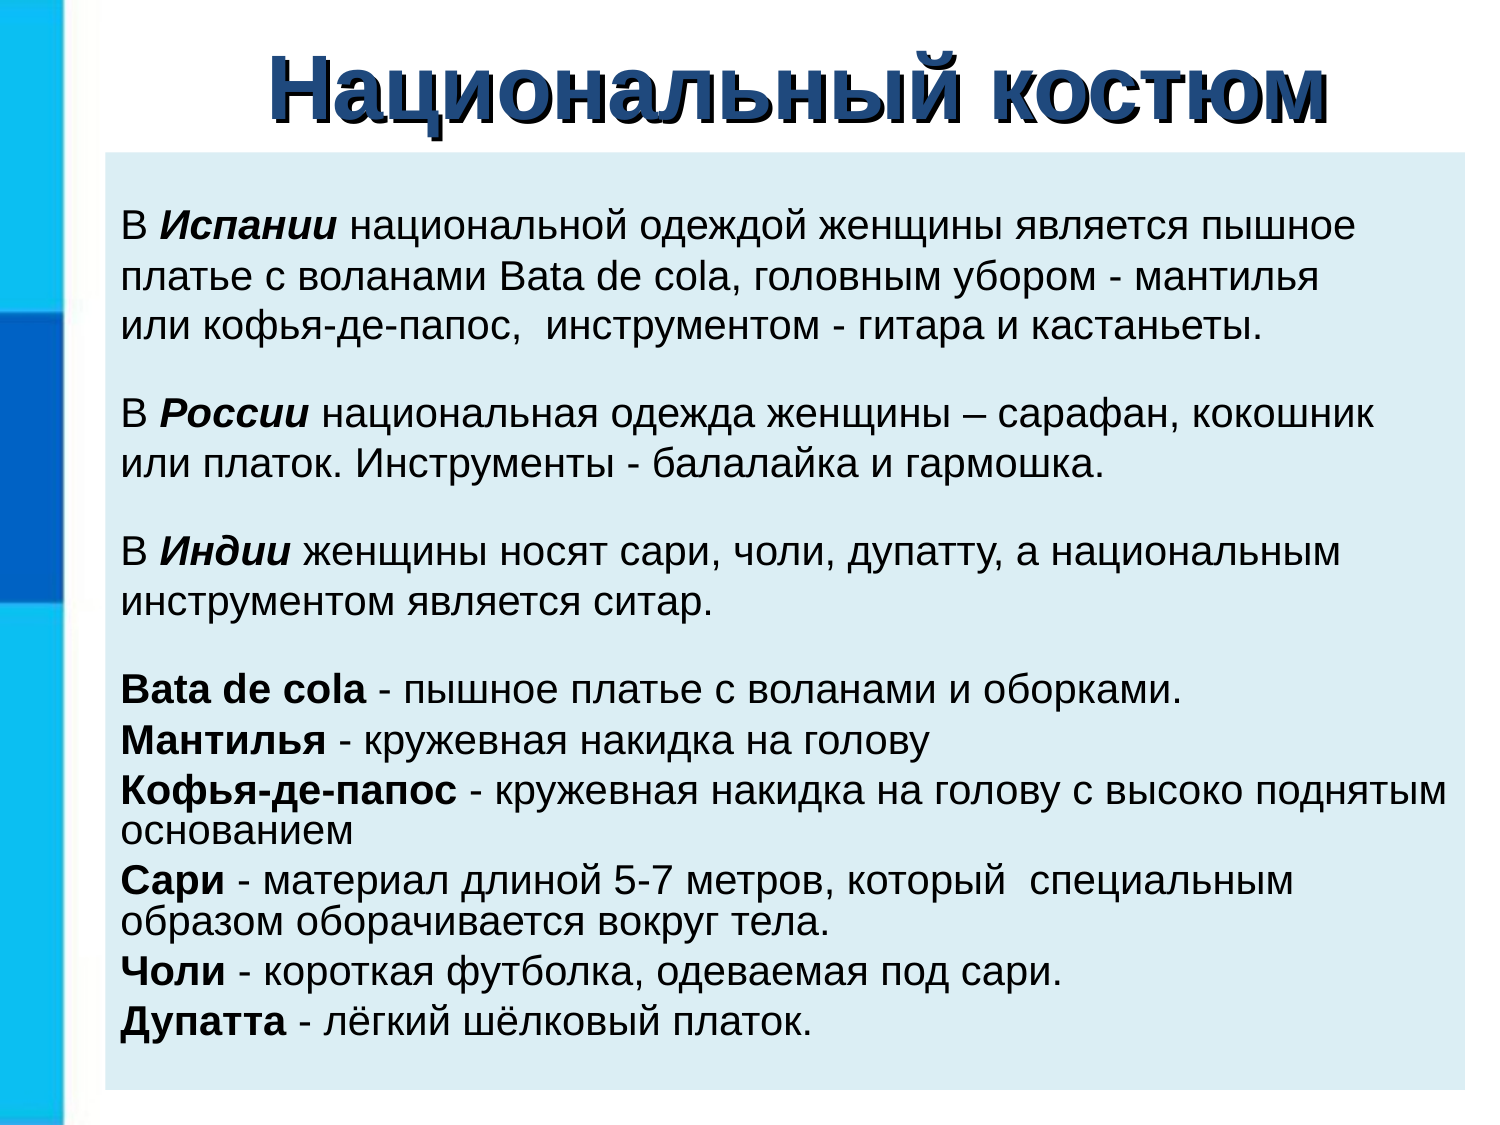

Национальный костюм
# В Испании национальной одеждой женщины является пышное платье с воланами Bata de cola, головным убором - мантилья или кофья-де-папос, инструментом - гитара и кастаньеты.
В России национальная одежда женщины – сарафан, кокошник или платок. Инструменты - балалайка и гармошка.
В Индии женщины носят сари, чоли, дупатту, а национальным инструментом является ситар.
Bata de cola - пышное платье с воланами и оборками.
Мантилья - кружевная накидка на голову
Кофья-де-папос - кружевная накидка на голову с высоко поднятым основанием
Сари - материал длиной 5-7 метров, который специальным образом оборачивается вокруг тела.
Чоли - короткая футболка, одеваемая под сари.
Дупатта - лёгкий шёлковый платок.